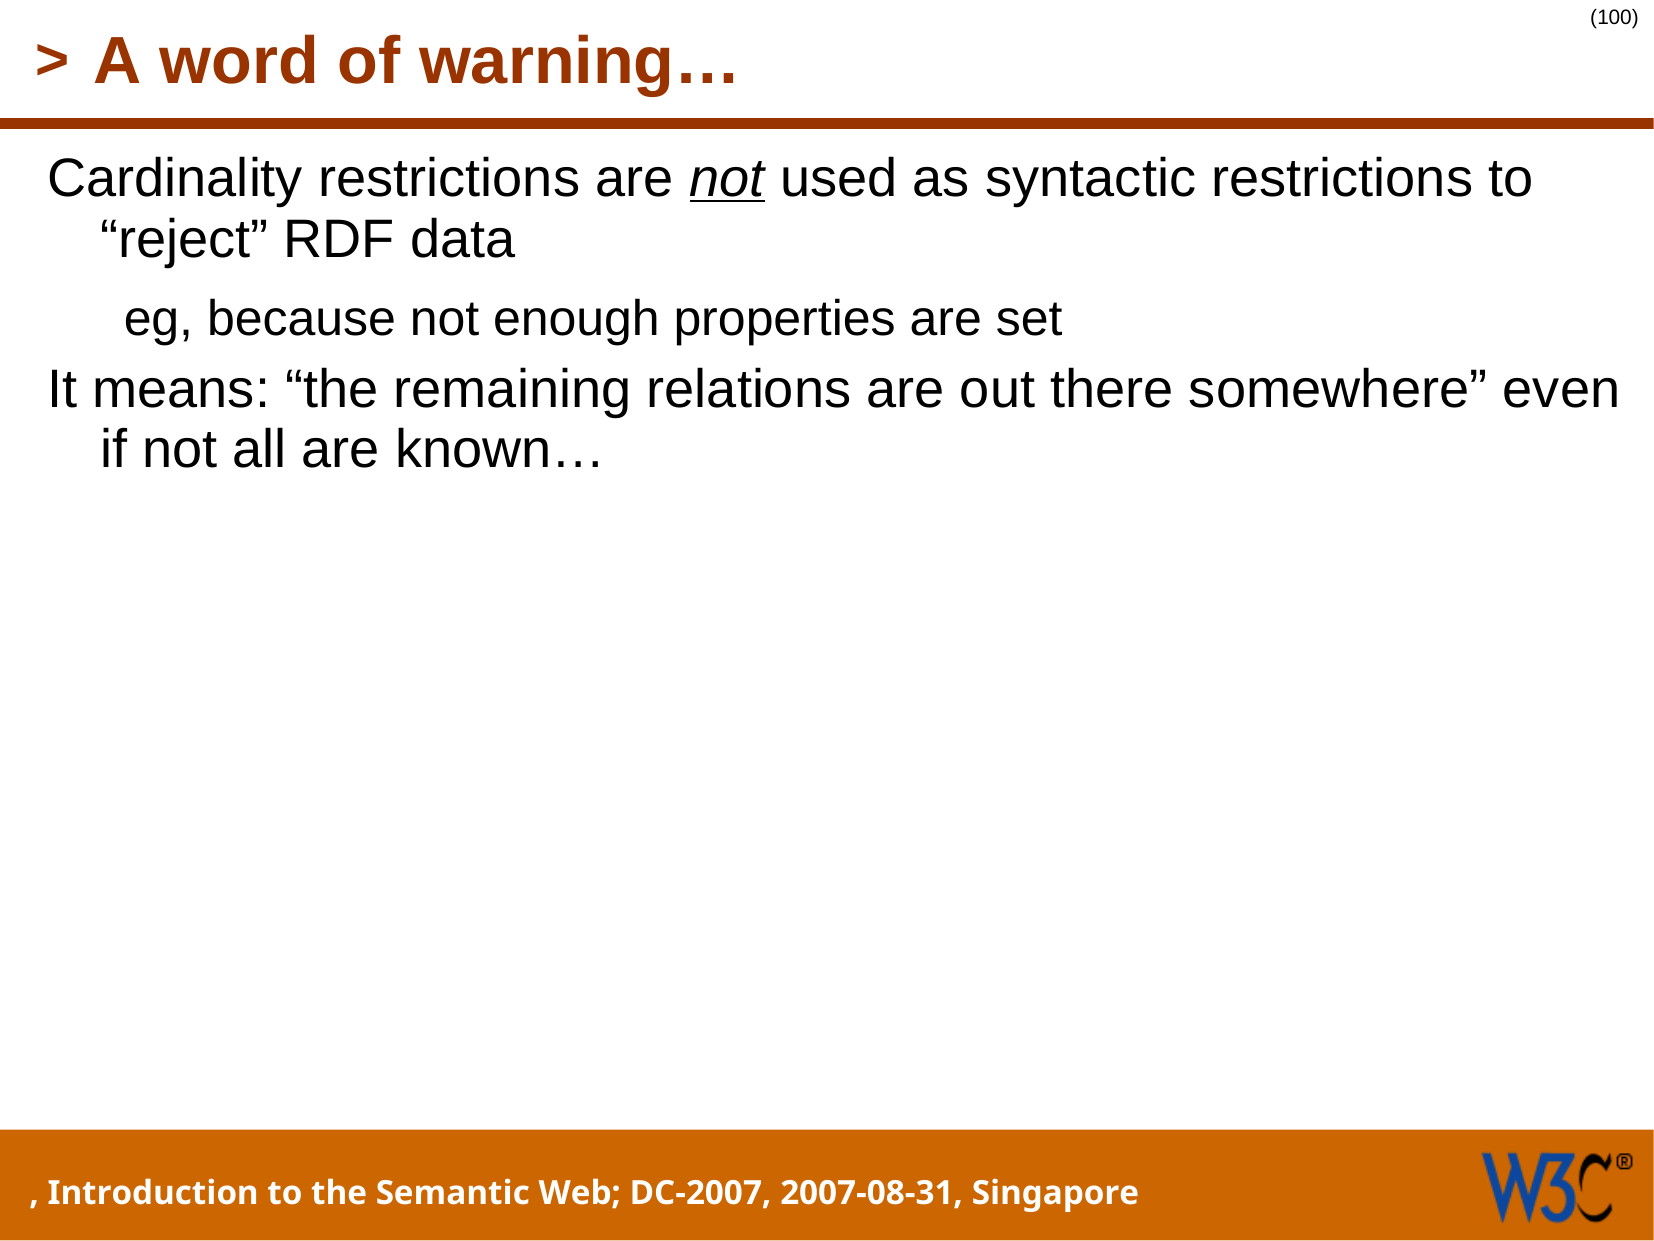

# A word of warning…
Cardinality restrictions are not used as syntactic restrictions to “reject” RDF data
eg, because not enough properties are set
It means: “the remaining relations are out there somewhere” even if not all are known…